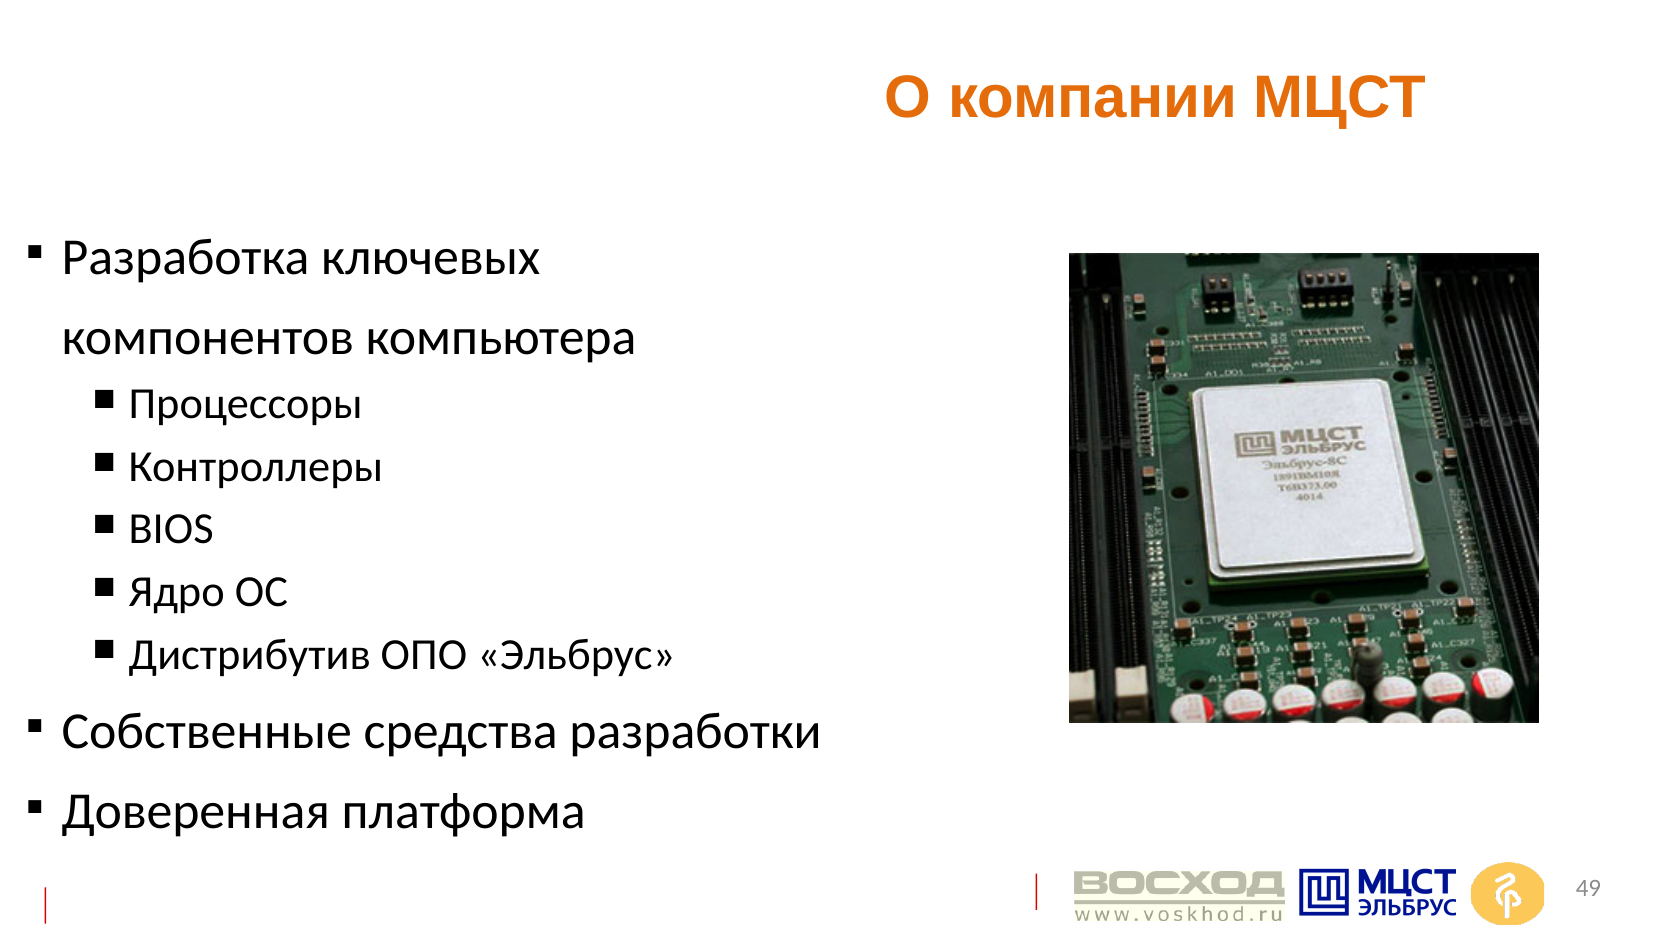

О компании МЦСТ
# Разработка ключевых
компонентов компьютера
Процессоры
Контроллеры
BIOS
Ядро ОС
Дистрибутив ОПО «Эльбрус»
Собственные средства разработки
Доверенная платформа